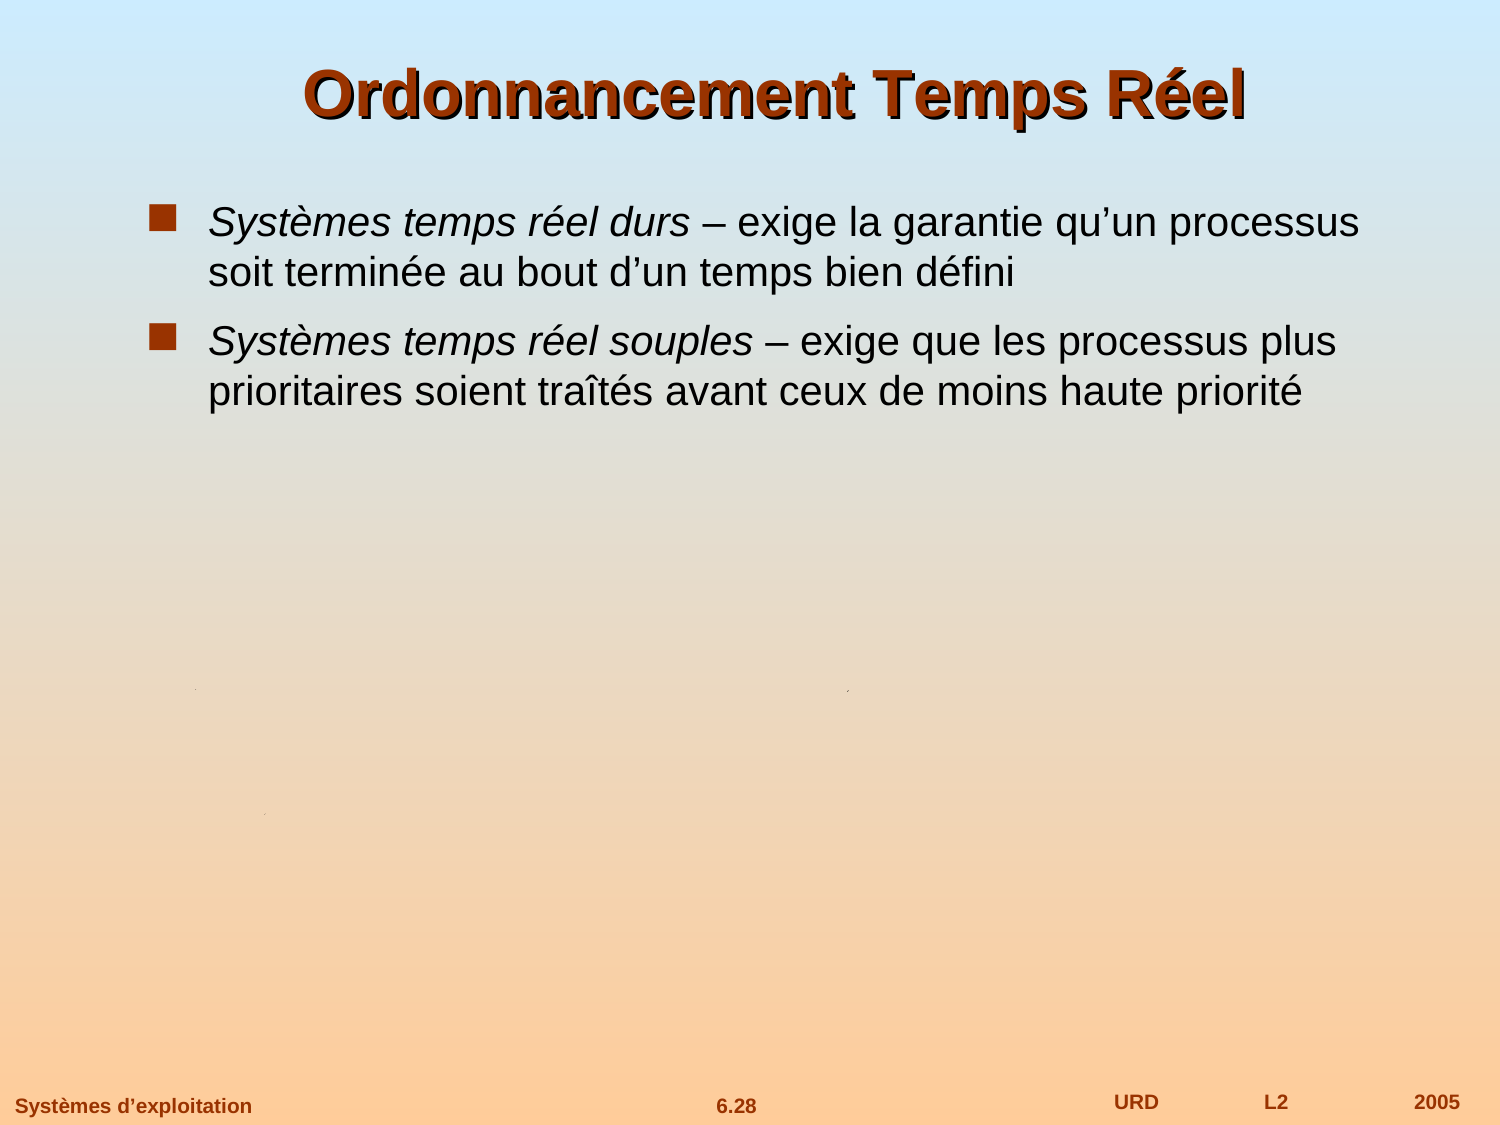

# Ordonnancement Temps Réel
Systèmes temps réel durs – exige la garantie qu’un processus soit terminée au bout d’un temps bien défini
Systèmes temps réel souples – exige que les processus plus prioritaires soient traîtés avant ceux de moins haute priorité